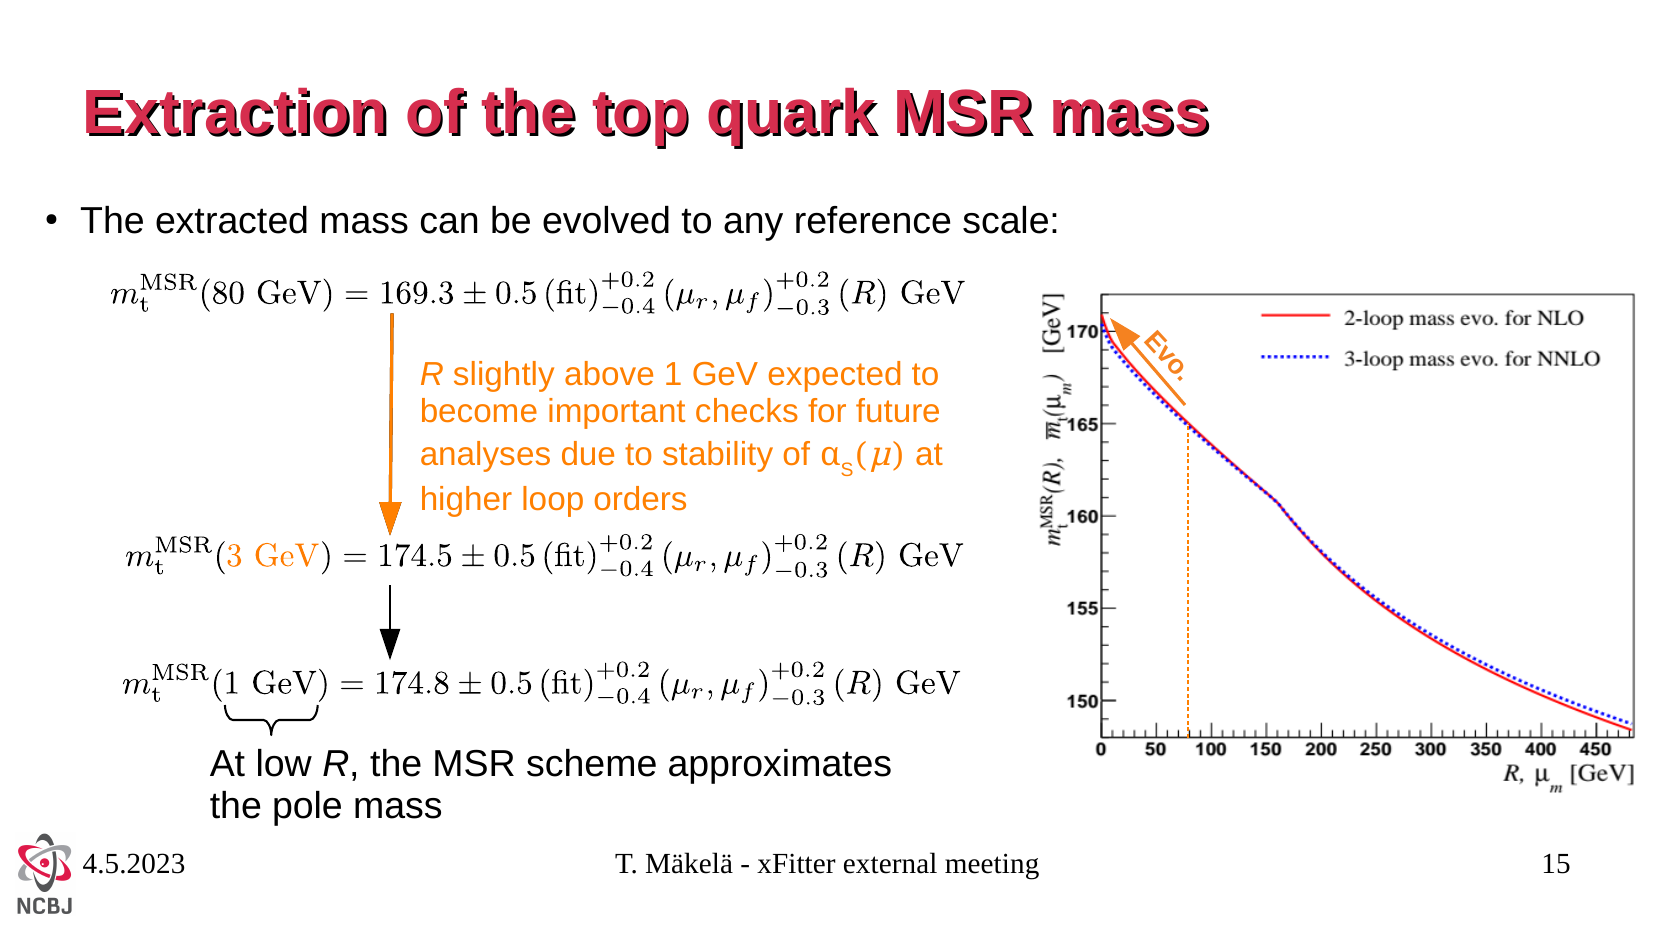

# Extraction of the top quark MSR mass
The extracted mass can be evolved to any reference scale:
Reminder: running mass example
Evo.
R slightly above 1 GeV expected to become important checks for future analyses due to stability of αS(μ) at higher loop orders
At low R, the MSR scheme approximates the pole mass
4.5.2023
T. Mäkelä - xFitter external meeting
15